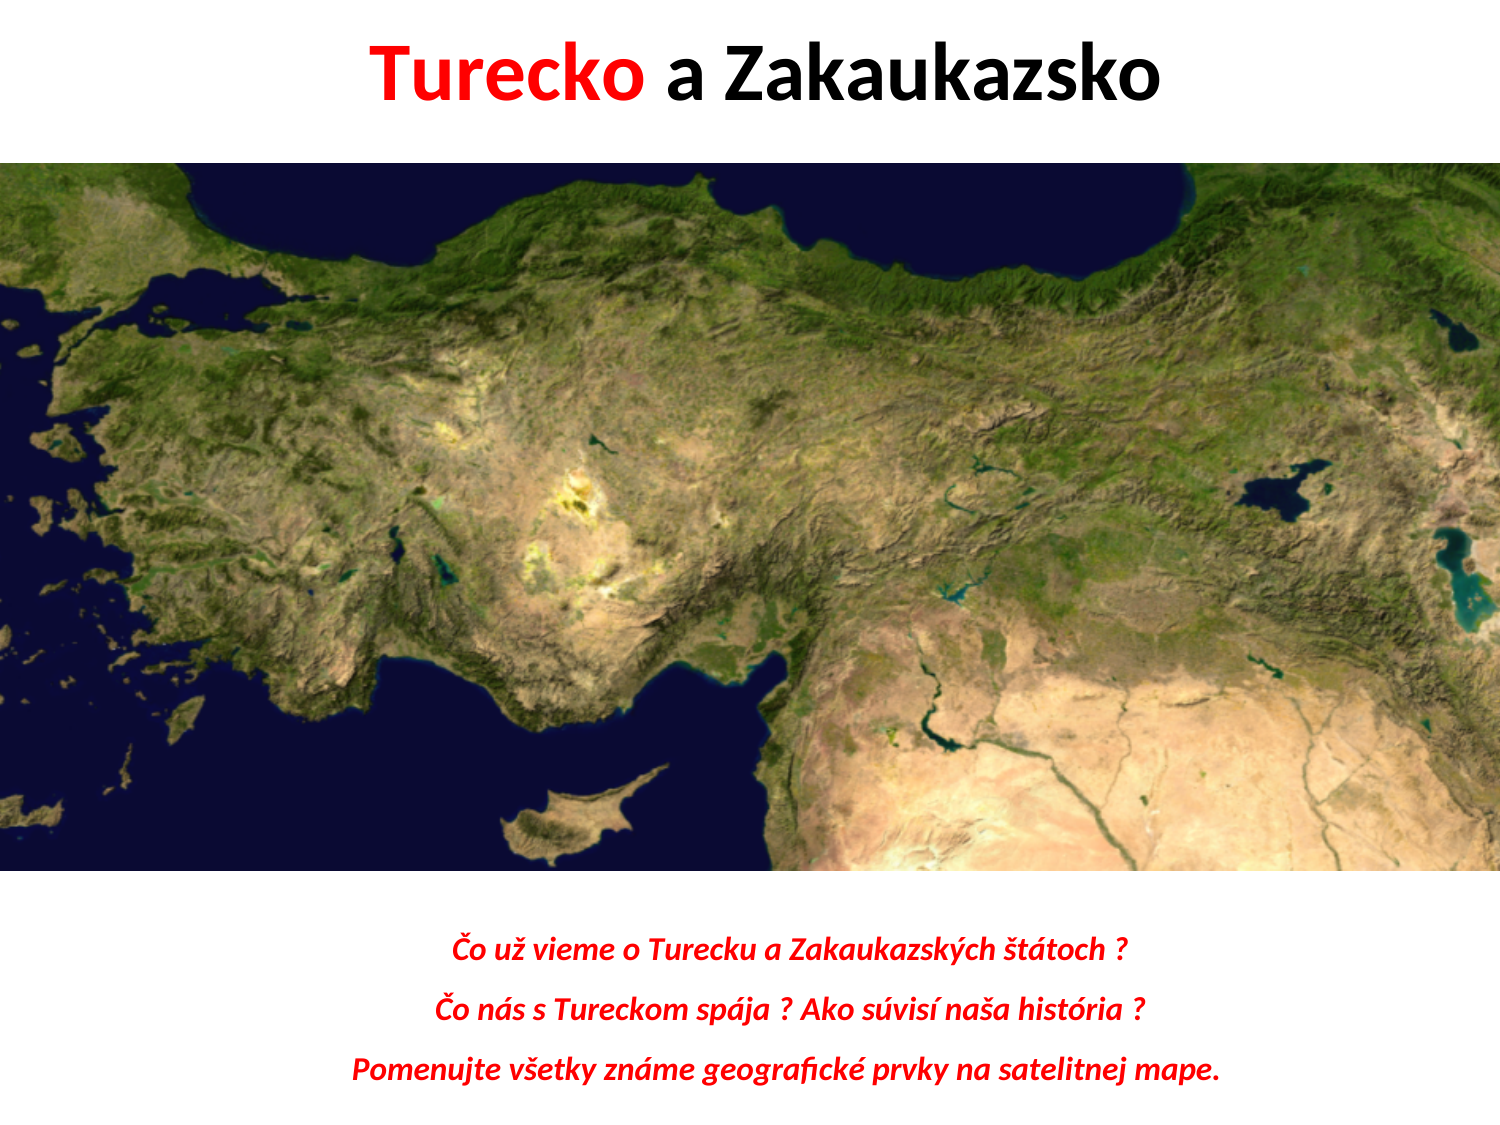

# Turecko a Zakaukazsko
Čo už vieme o Turecku a Zakaukazských štátoch ?
Čo nás s Tureckom spája ? Ako súvisí naša história ?
Pomenujte všetky známe geografické prvky na satelitnej mape.